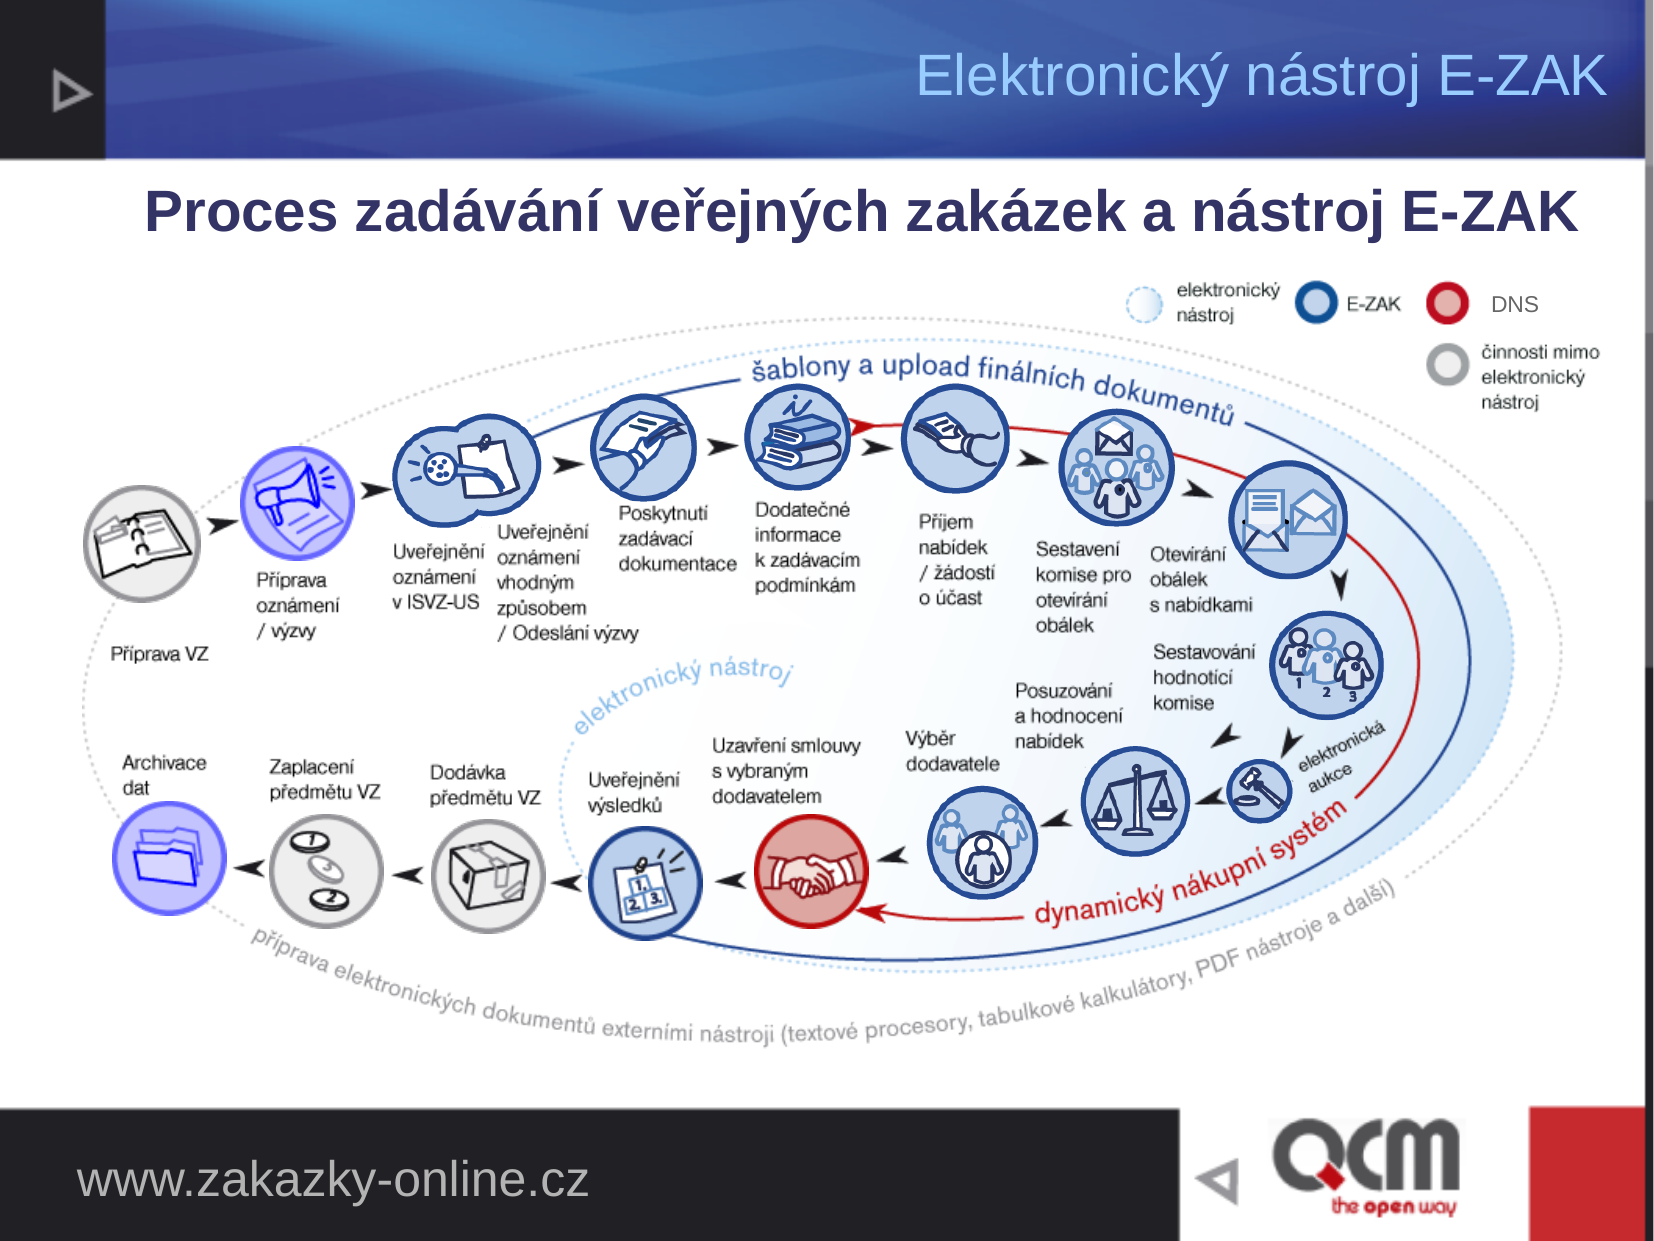

Proces zadávání veřejných zakázek a nástroj E-ZAK
DNS